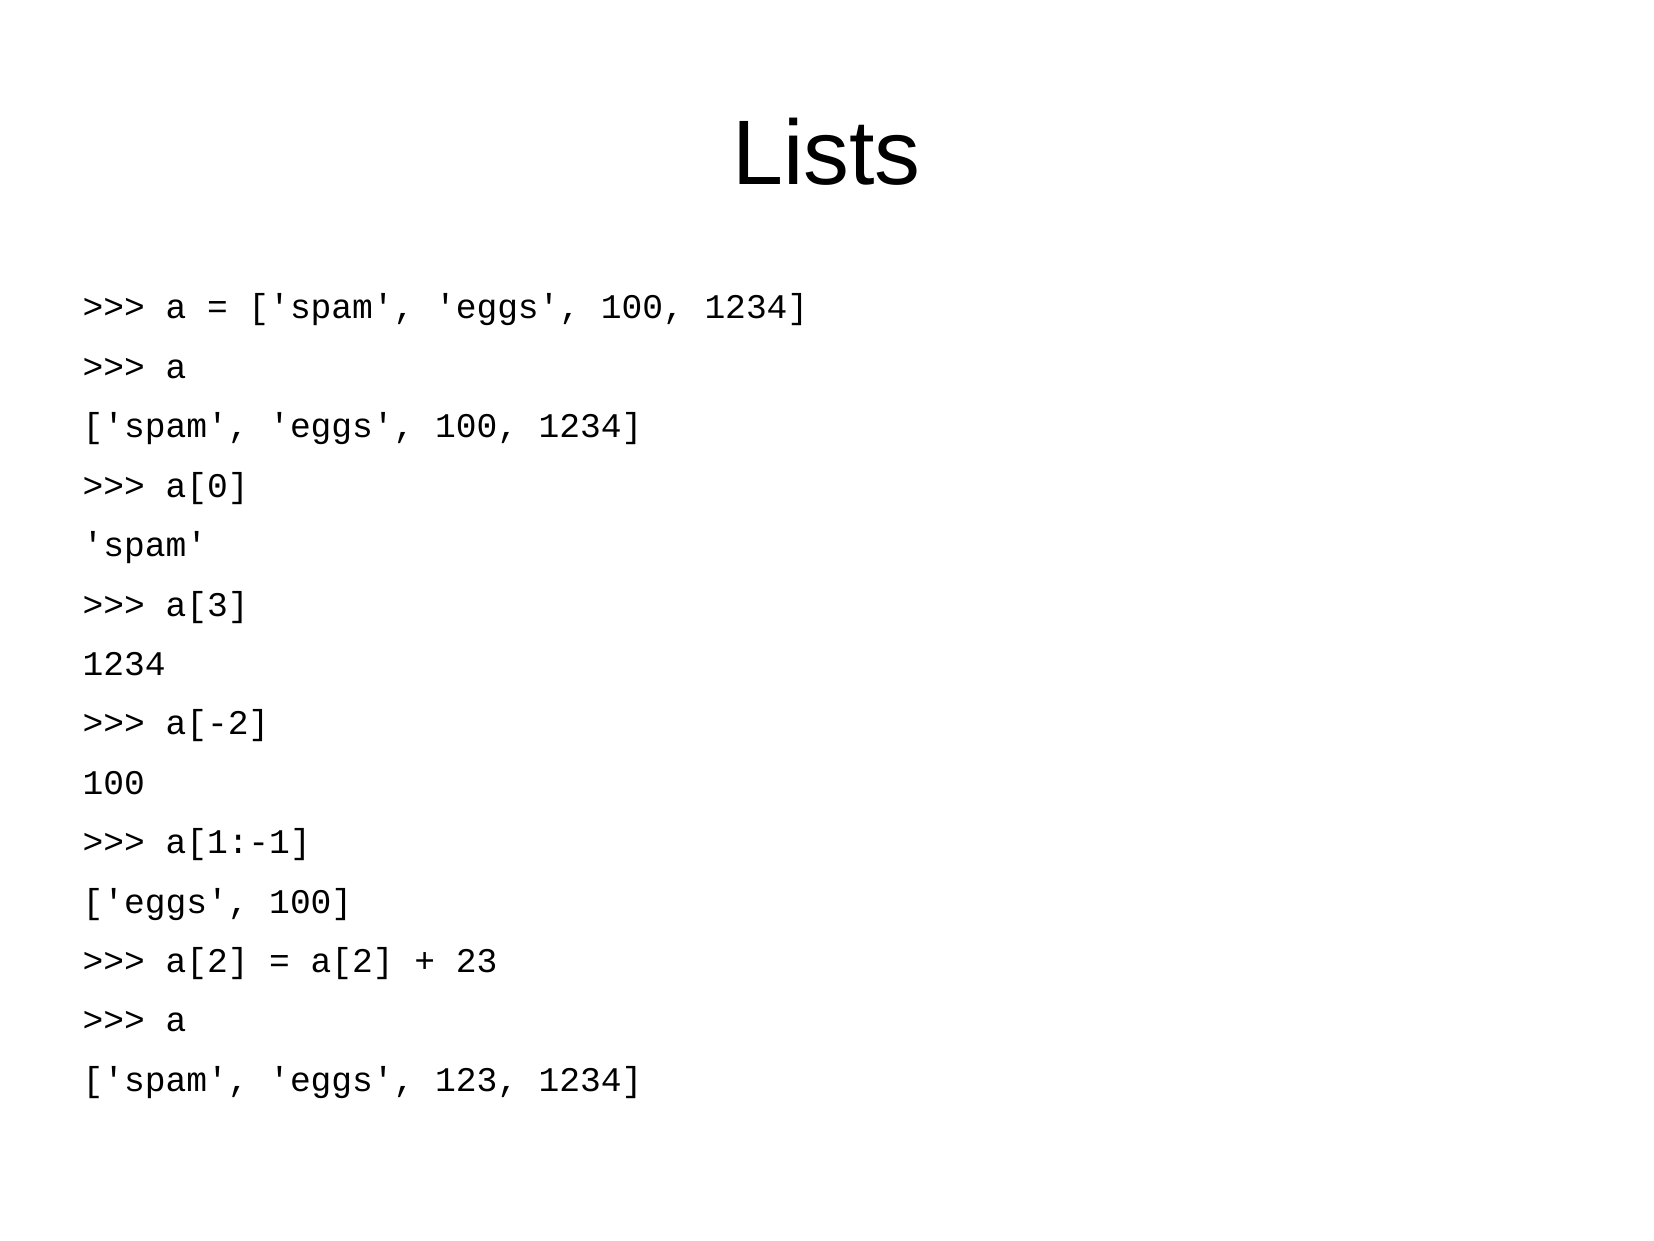

# Lists
>>> a = ['spam', 'eggs', 100, 1234]
>>> a
['spam', 'eggs', 100, 1234]
>>> a[0]
'spam'
>>> a[3]
1234
>>> a[-2]
100
>>> a[1:-1]
['eggs', 100]
>>> a[2] = a[2] + 23
>>> a
['spam', 'eggs', 123, 1234]